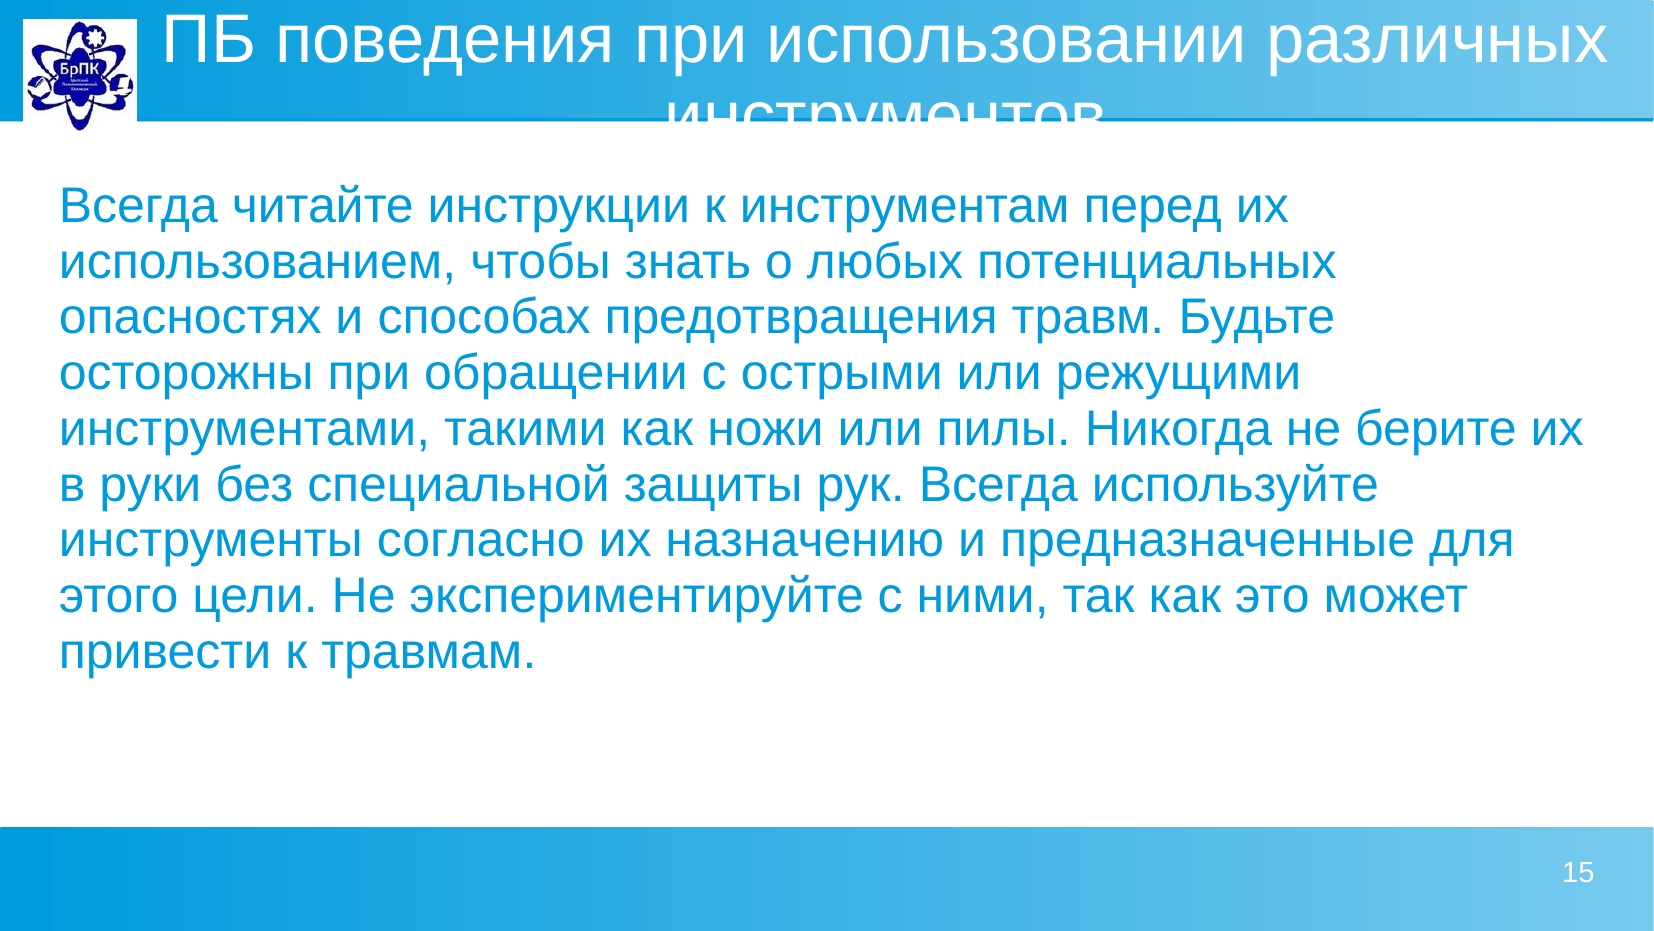

# ПБ поведения при использовании различных инструментов
Всегда читайте инструкции к инструментам перед их использованием, чтобы знать о любых потенциальных опасностях и способах предотвращения травм. Будьте осторожны при обращении с острыми или режущими инструментами, такими как ножи или пилы. Никогда не берите их в руки без специальной защиты рук. Всегда используйте инструменты согласно их назначению и предназначенные для этого цели. Не экспериментируйте с ними, так как это может привести к травмам.
15